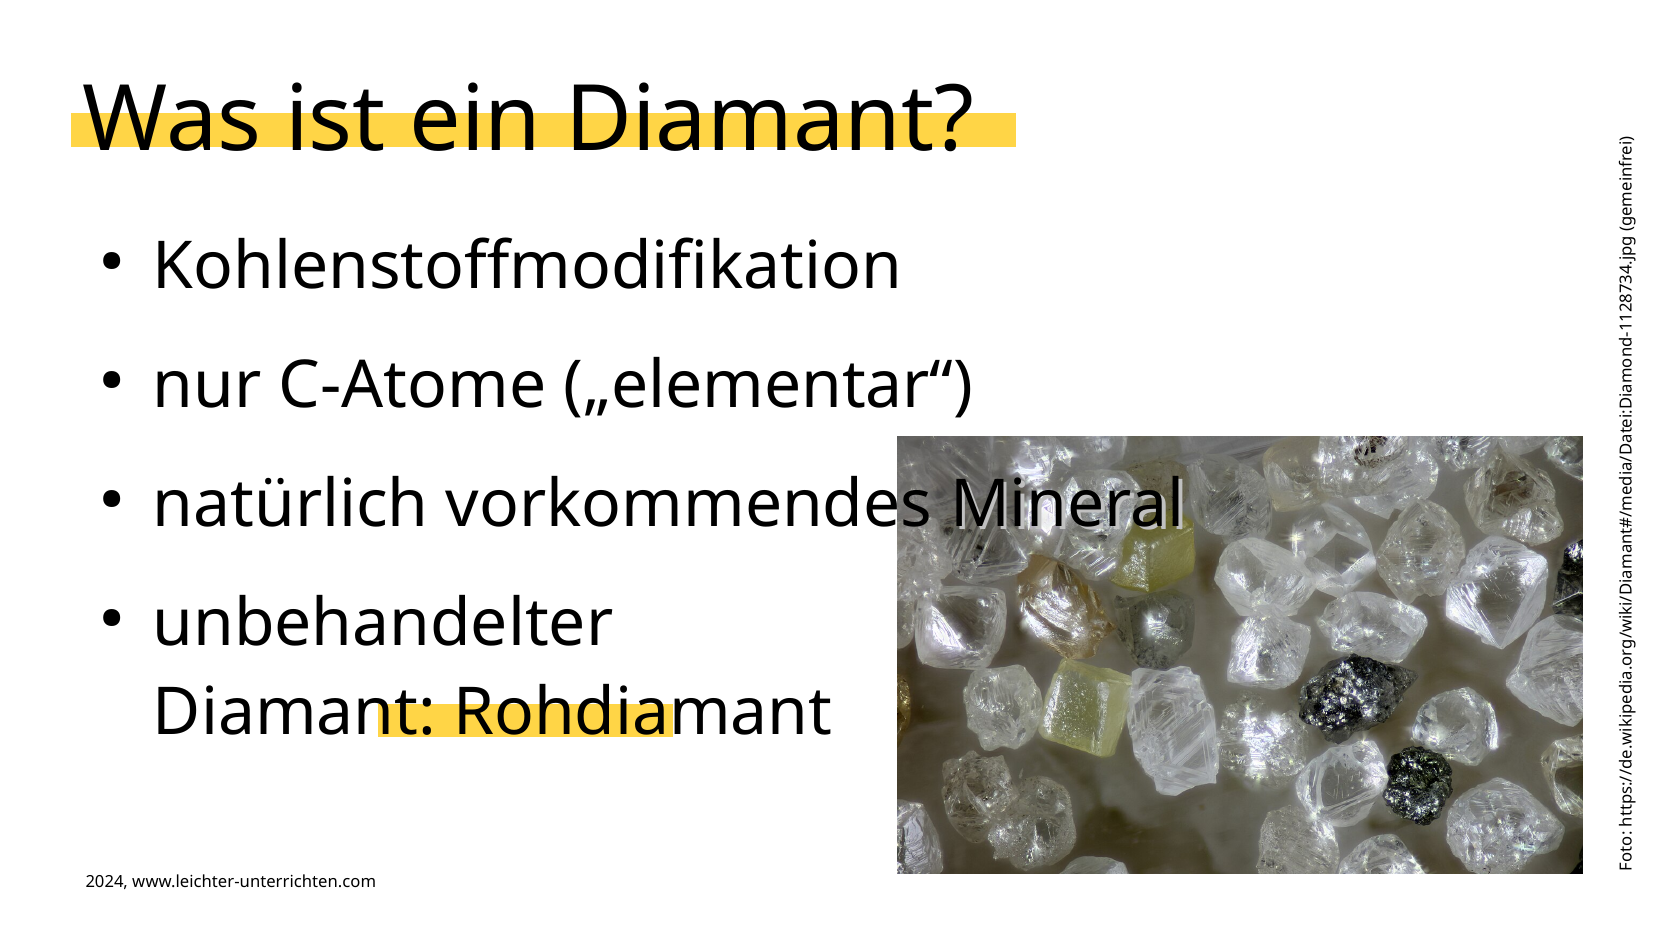

# Was ist ein Diamant?
Kohlenstoffmodifikation
nur C-Atome („elementar“)
natürlich vorkommendes Mineral
unbehandelter
Diamant: Rohdiamant
Foto: https://de.wikipedia.org/wiki/Diamant#/media/Datei:Diamond-1128734.jpg (gemeinfrei)